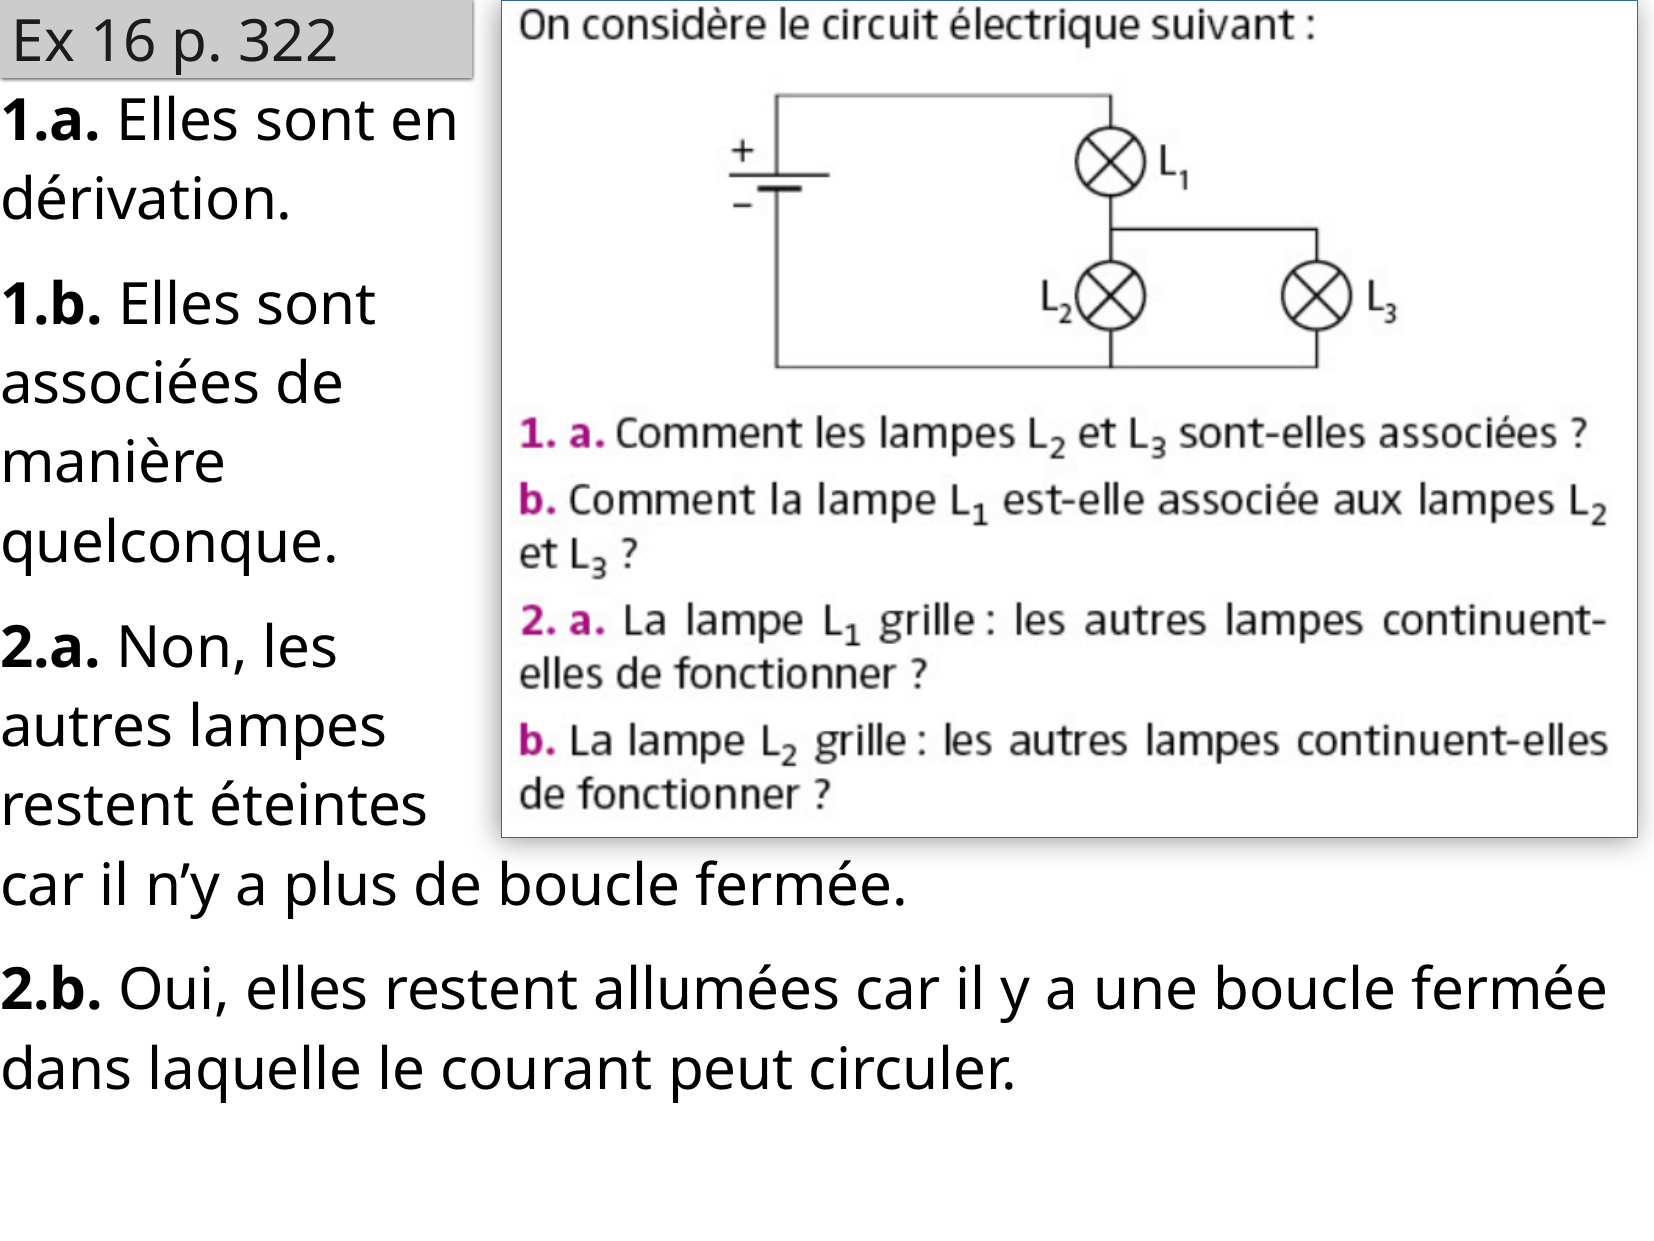

# Ex 16 p. 322
1.a. Elles sont en
dérivation.
1.b. Elles sont
associées de
manière
quelconque.
2.a. Non, les
autres lampes
restent éteintes
car il n’y a plus de boucle fermée.
2.b. Oui, elles restent allumées car il y a une boucle fermée dans laquelle le courant peut circuler.